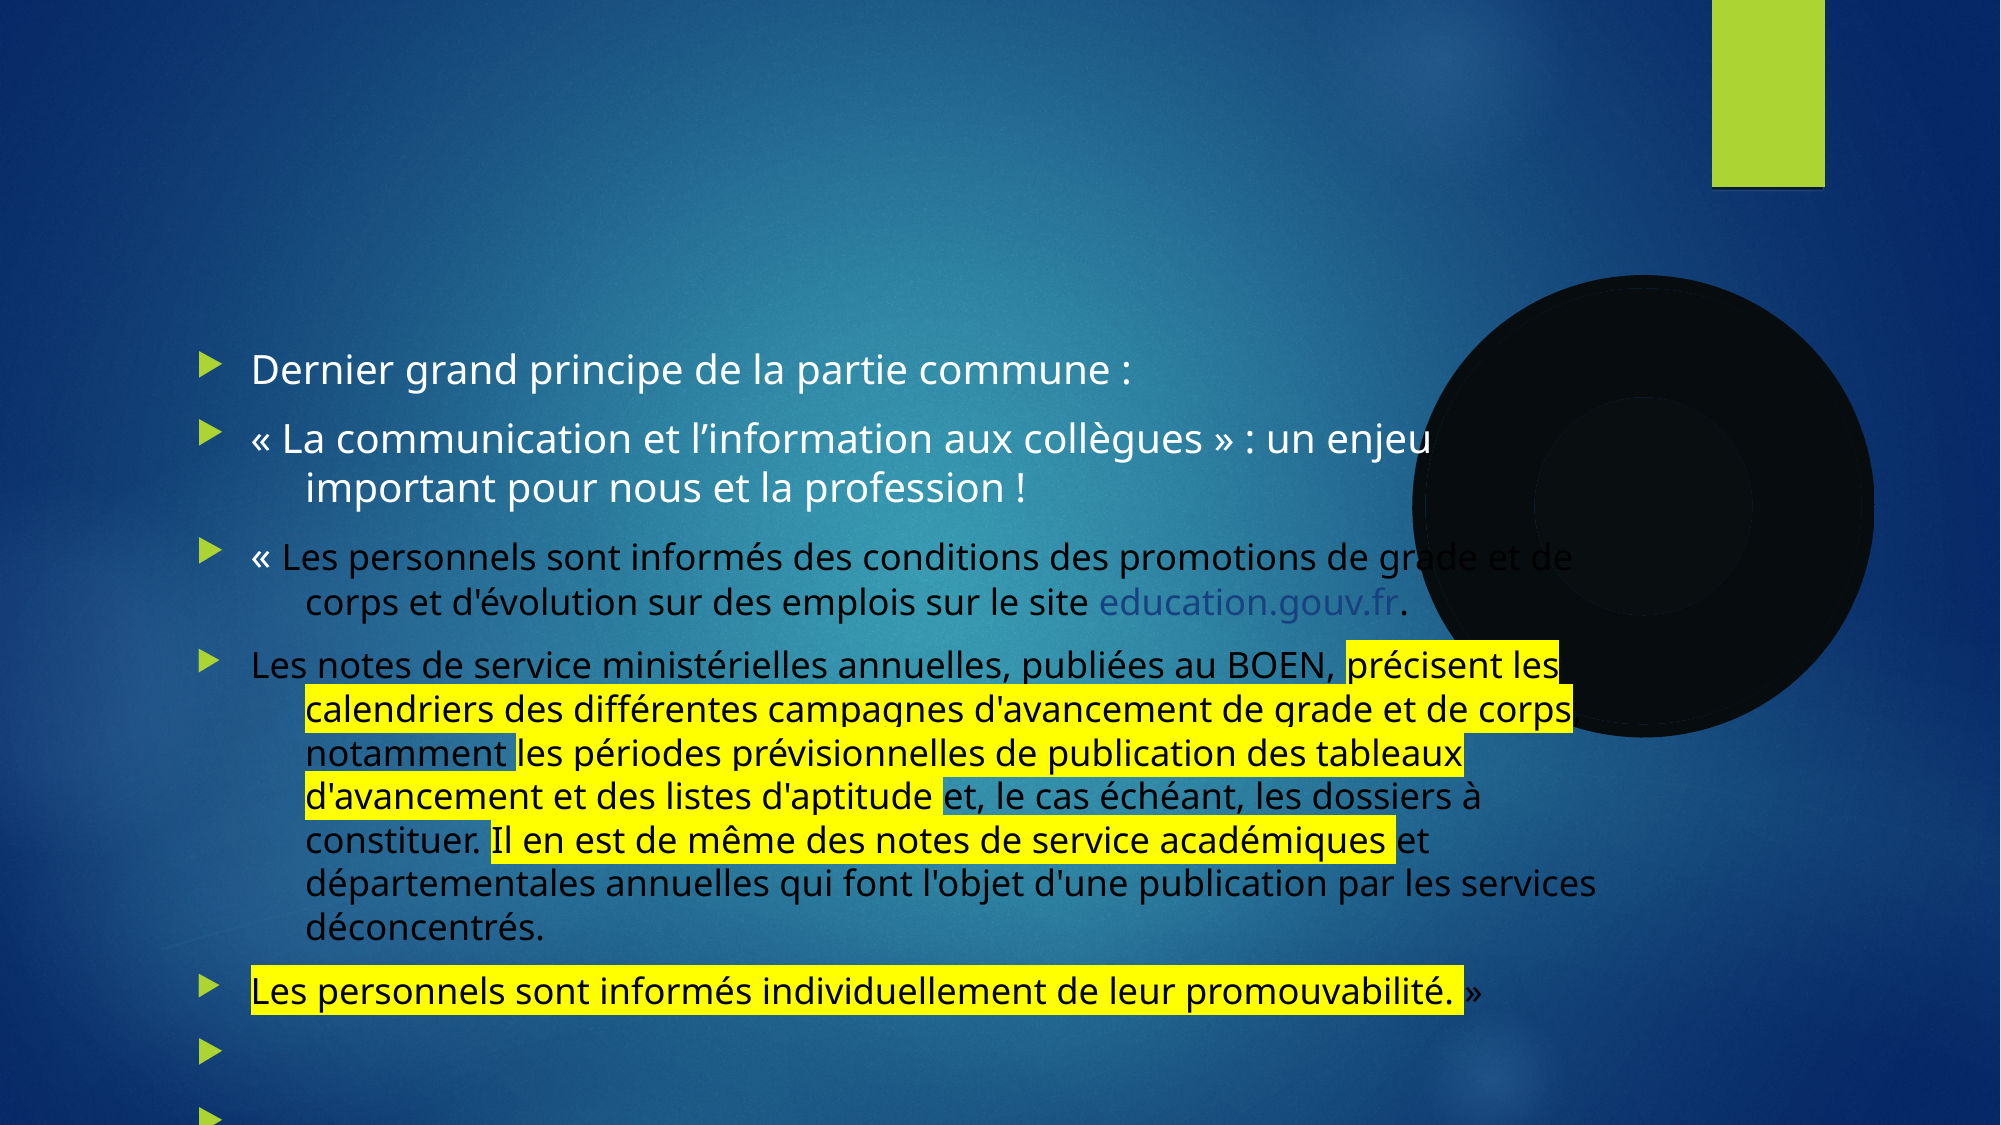

#
Dernier grand principe de la partie commune :
« La communication et l’information aux collègues » : un enjeu important pour nous et la profession !
« Les personnels sont informés des conditions des promotions de grade et de corps et d'évolution sur des emplois sur le site education.gouv.fr.
Les notes de service ministérielles annuelles, publiées au BOEN, précisent les calendriers des différentes campagnes d'avancement de grade et de corps, notamment les périodes prévisionnelles de publication des tableaux d'avancement et des listes d'aptitude et, le cas échéant, les dossiers à constituer. Il en est de même des notes de service académiques et départementales annuelles qui font l'objet d'une publication par les services déconcentrés.
Les personnels sont informés individuellement de leur promouvabilité. »